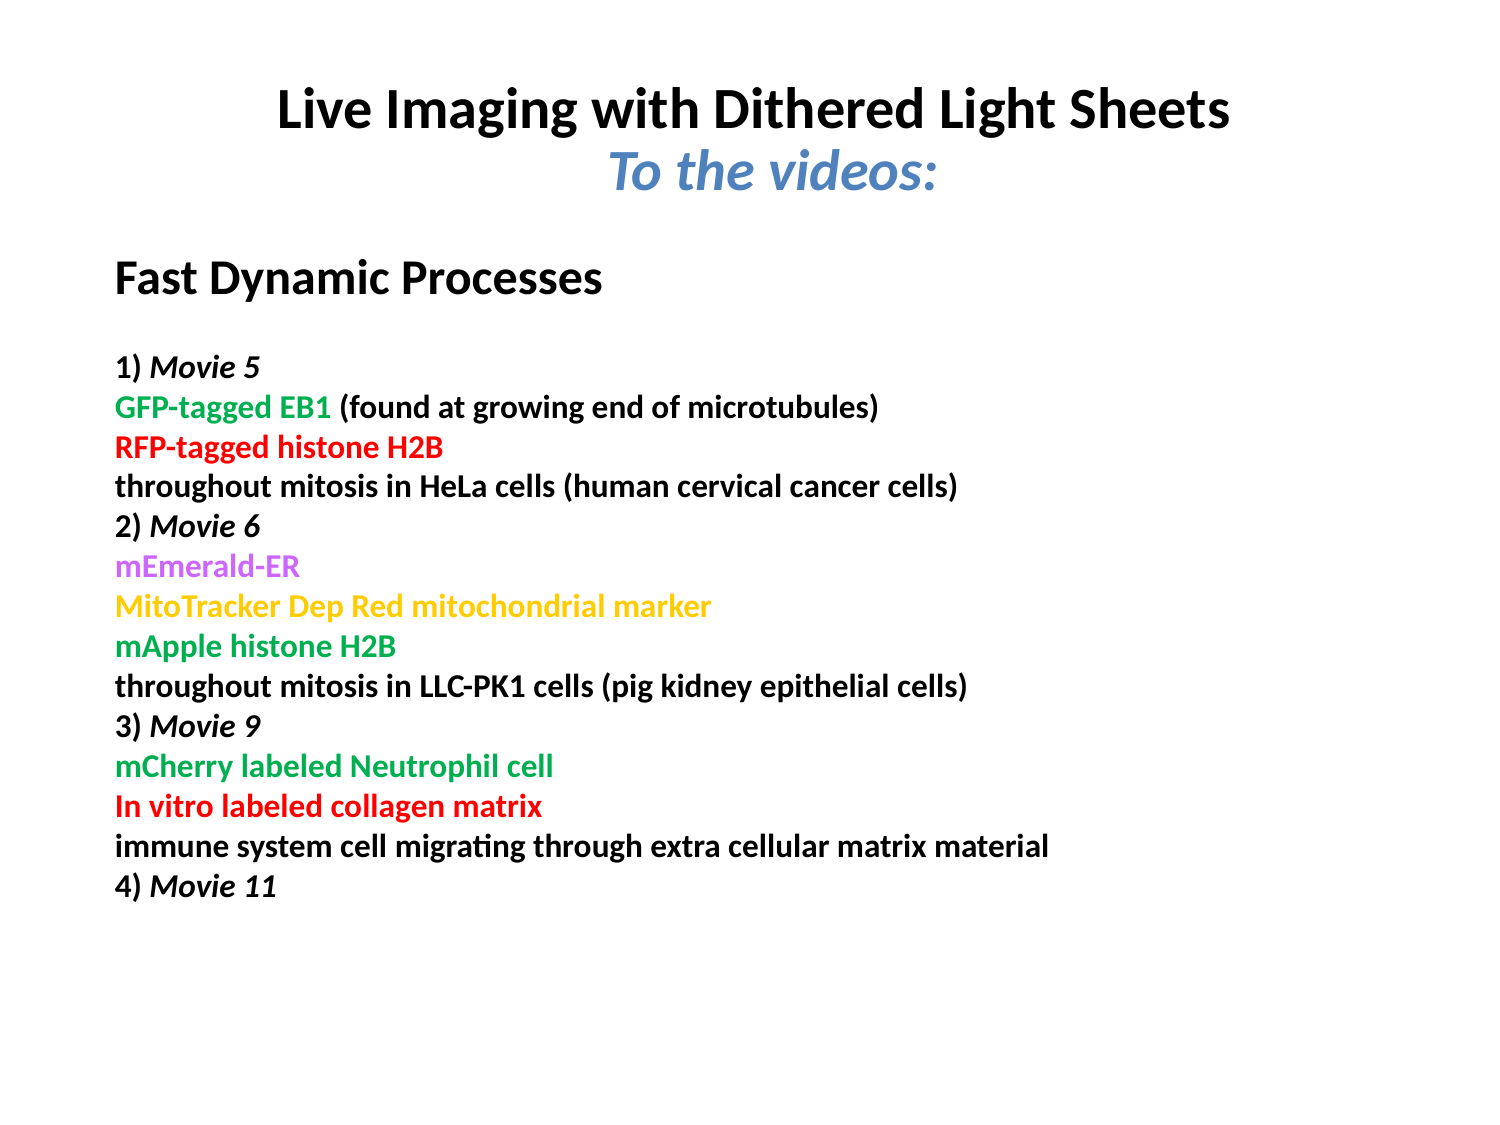

Live Imaging with Dithered Light Sheets
To the videos:
Fast Dynamic Processes
1) Movie 5
GFP-tagged EB1 (found at growing end of microtubules)
RFP-tagged histone H2B
throughout mitosis in HeLa cells (human cervical cancer cells)
2) Movie 6
mEmerald-ER
MitoTracker Dep Red mitochondrial marker
mApple histone H2B
throughout mitosis in LLC-PK1 cells (pig kidney epithelial cells)
3) Movie 9
mCherry labeled Neutrophil cell
In vitro labeled collagen matrix
immune system cell migrating through extra cellular matrix material
4) Movie 11